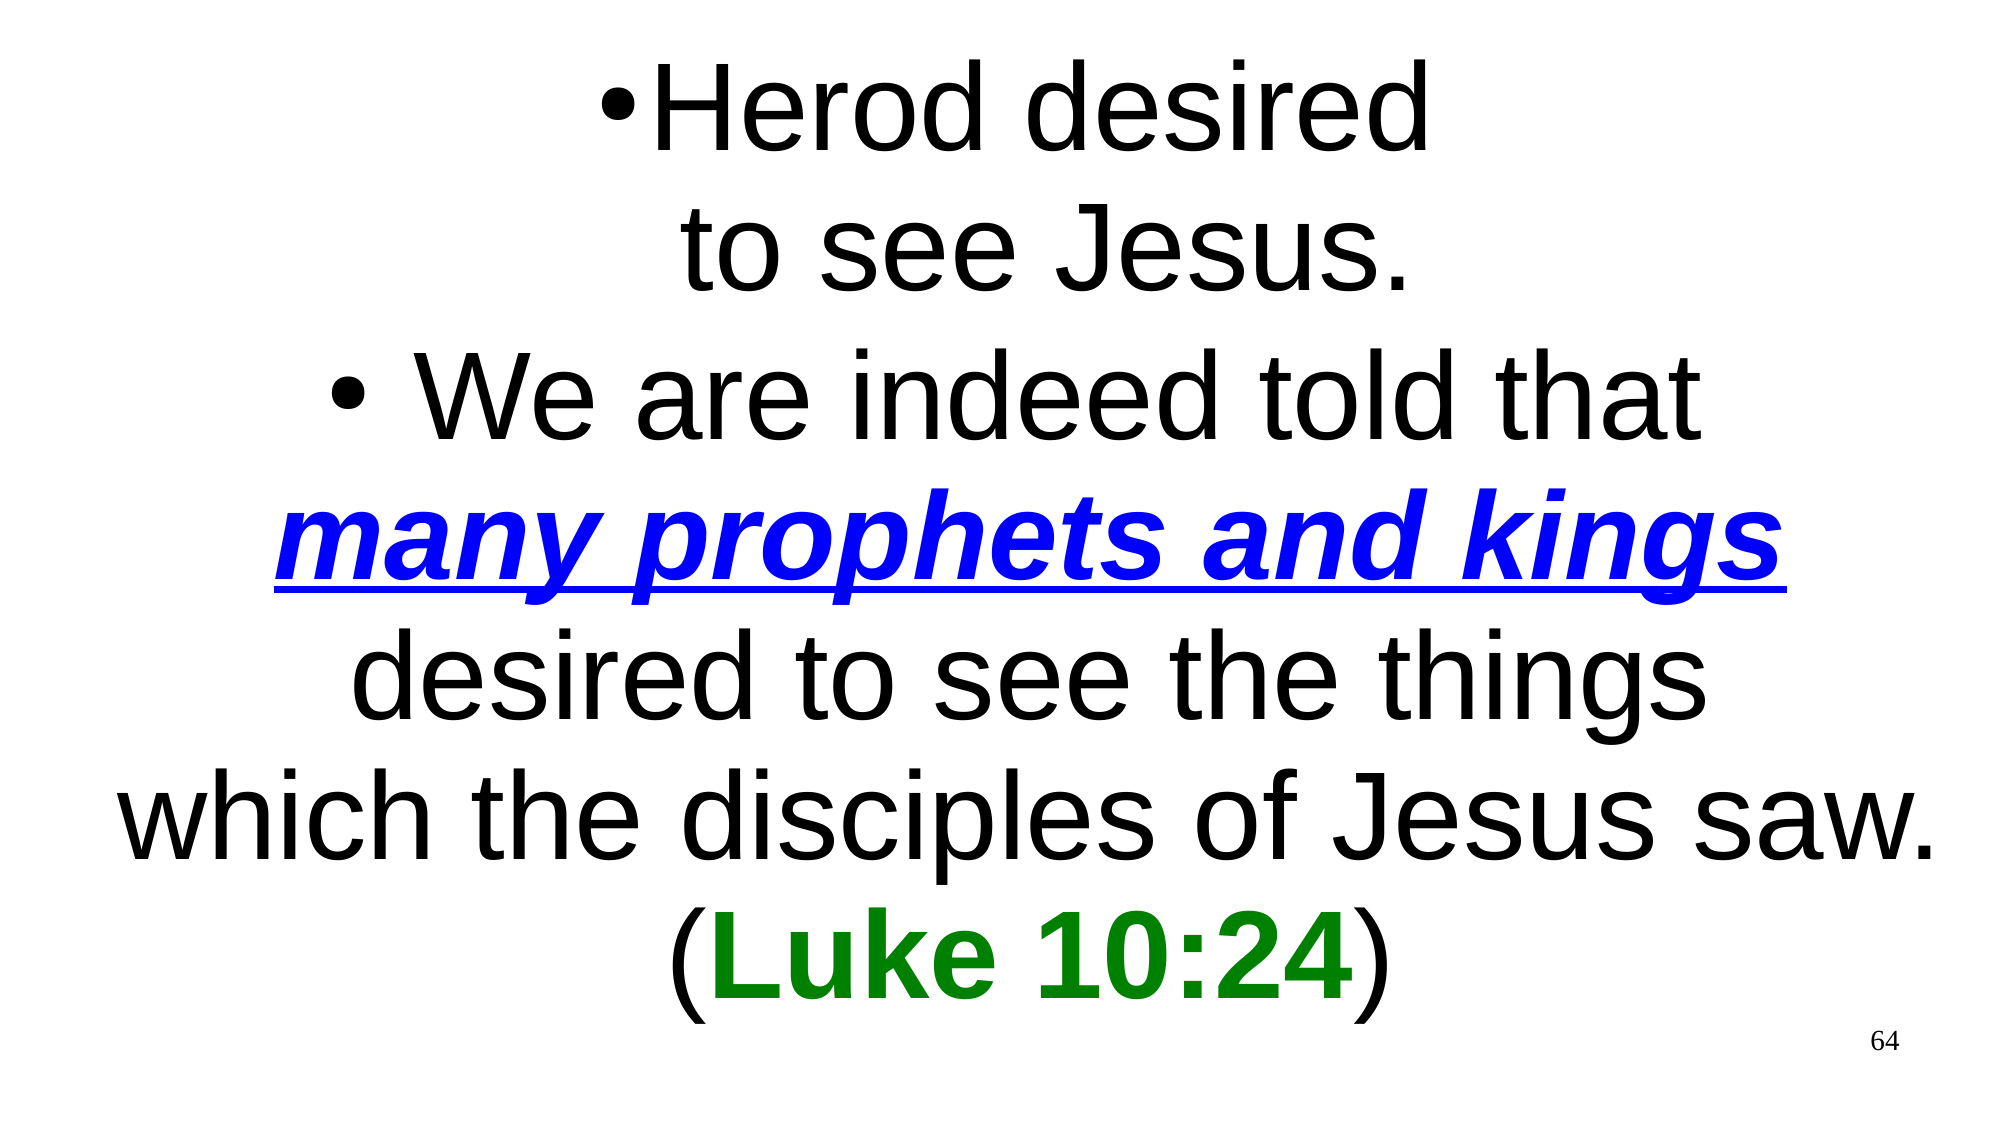

# Herod desired to see Jesus.
 We are indeed told that
many prophets and kings
desired to see the things
which the disciples of Jesus saw.
(Luke 10:24)
64